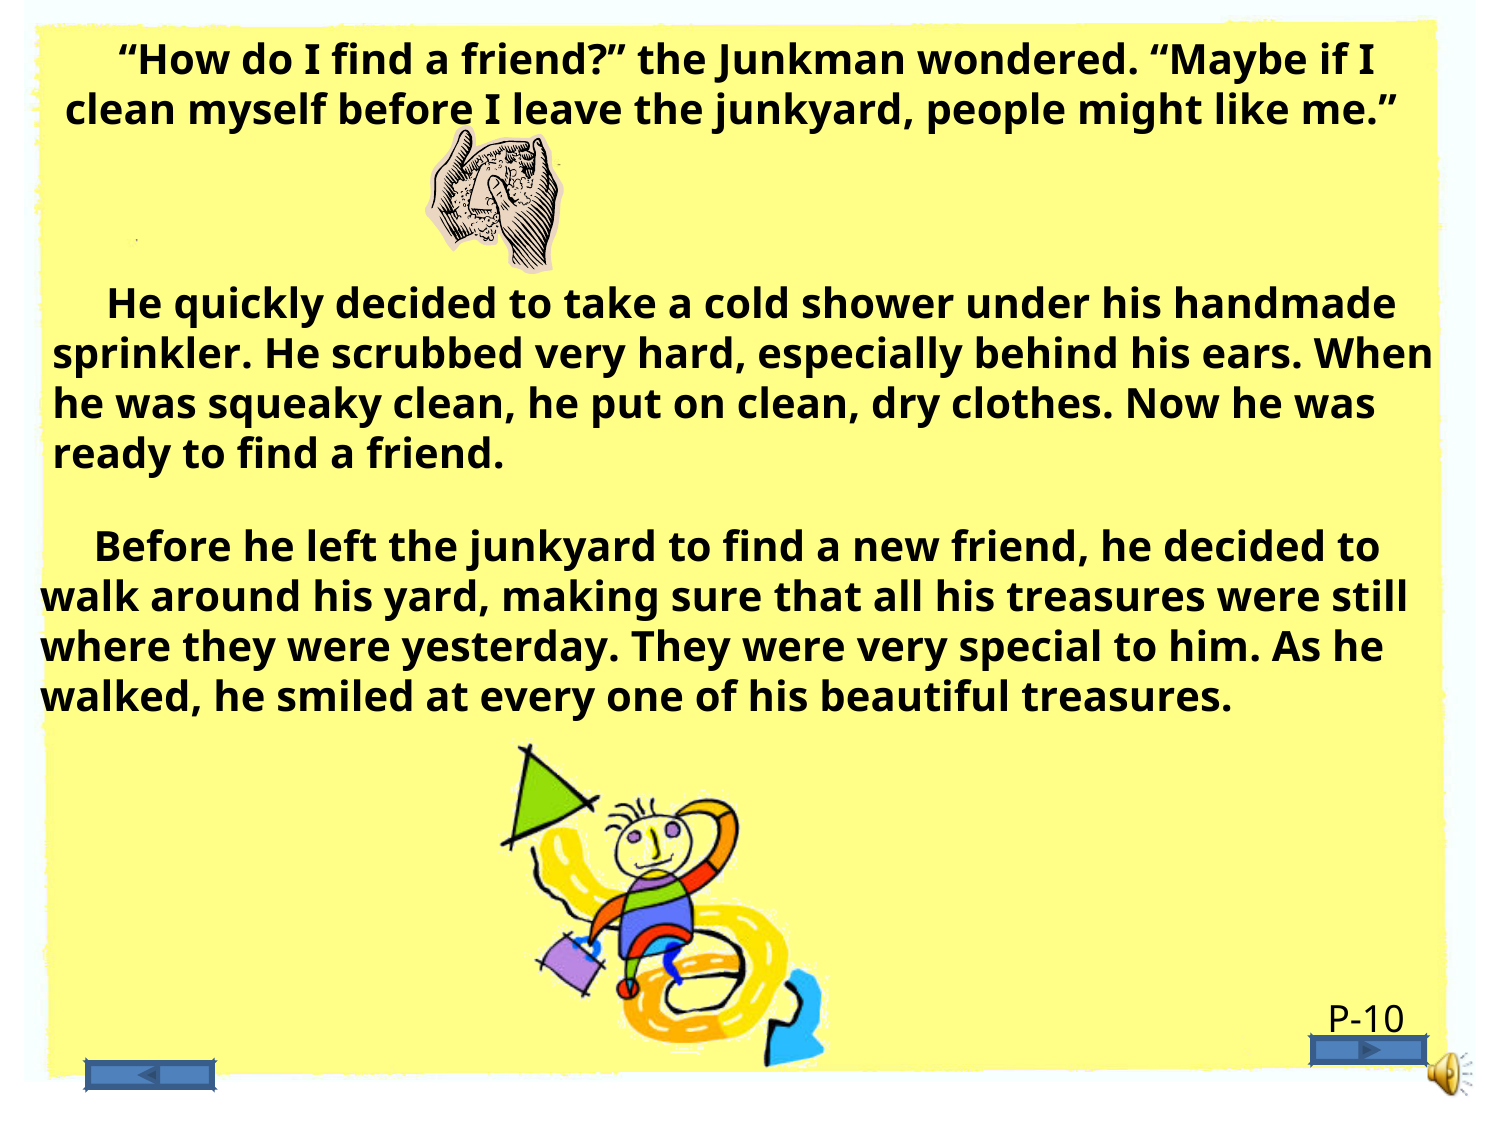

“How do I find a friend?” the Junkman wondered. “Maybe if I clean myself before I leave the junkyard, people might like me.”
 He quickly decided to take a cold shower under his handmade sprinkler. He scrubbed very hard, especially behind his ears. When he was squeaky clean, he put on clean, dry clothes. Now he was ready to find a friend.
 Before he left the junkyard to find a new friend, he decided to walk around his yard, making sure that all his treasures were still where they were yesterday. They were very special to him. As he walked, he smiled at every one of his beautiful treasures.
P-10